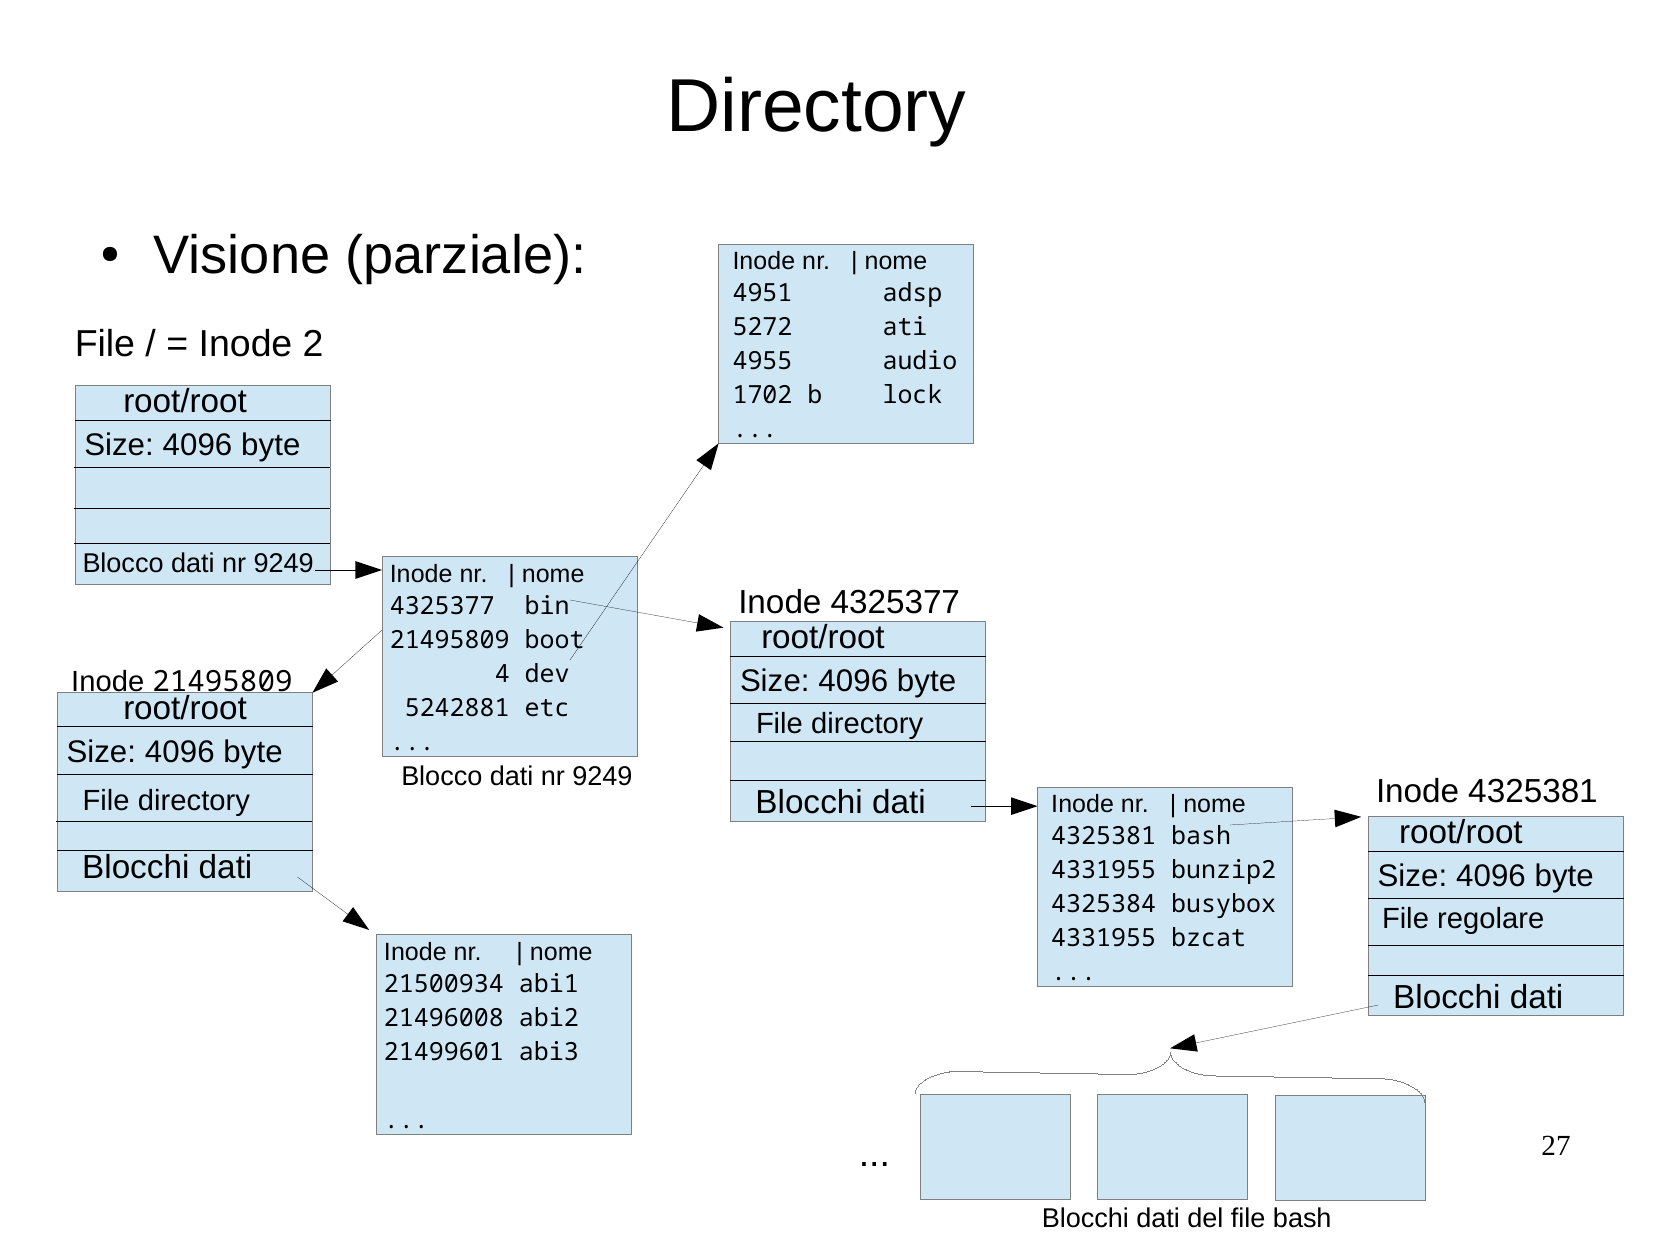

# Directory
Visione (parziale):
Inode nr. | nome
4951 	adsp
5272 	ati
4955 	audio
1702 b	lock
...
File / = Inode 2
root/root
Size: 4096 byte
Blocco dati nr 9249
Inode nr. | nome
4325377 bin
21495809 boot
 4 dev
 5242881 etc
...
Inode 4325377
root/root
Inode 21495809
Size: 4096 byte
root/root
File directory
Size: 4096 byte
Blocco dati nr 9249
Inode 4325381
File directory
Blocchi dati
Inode nr. | nome
4325381 bash
4331955 bunzip2
4325384 busybox
4331955 bzcat
...
root/root
Blocchi dati
Size: 4096 byte
File regolare
Inode nr. | nome
21500934 abi1
21496008 abi2
21499601 abi3
...
Blocchi dati
...
27
Blocchi dati del file bash